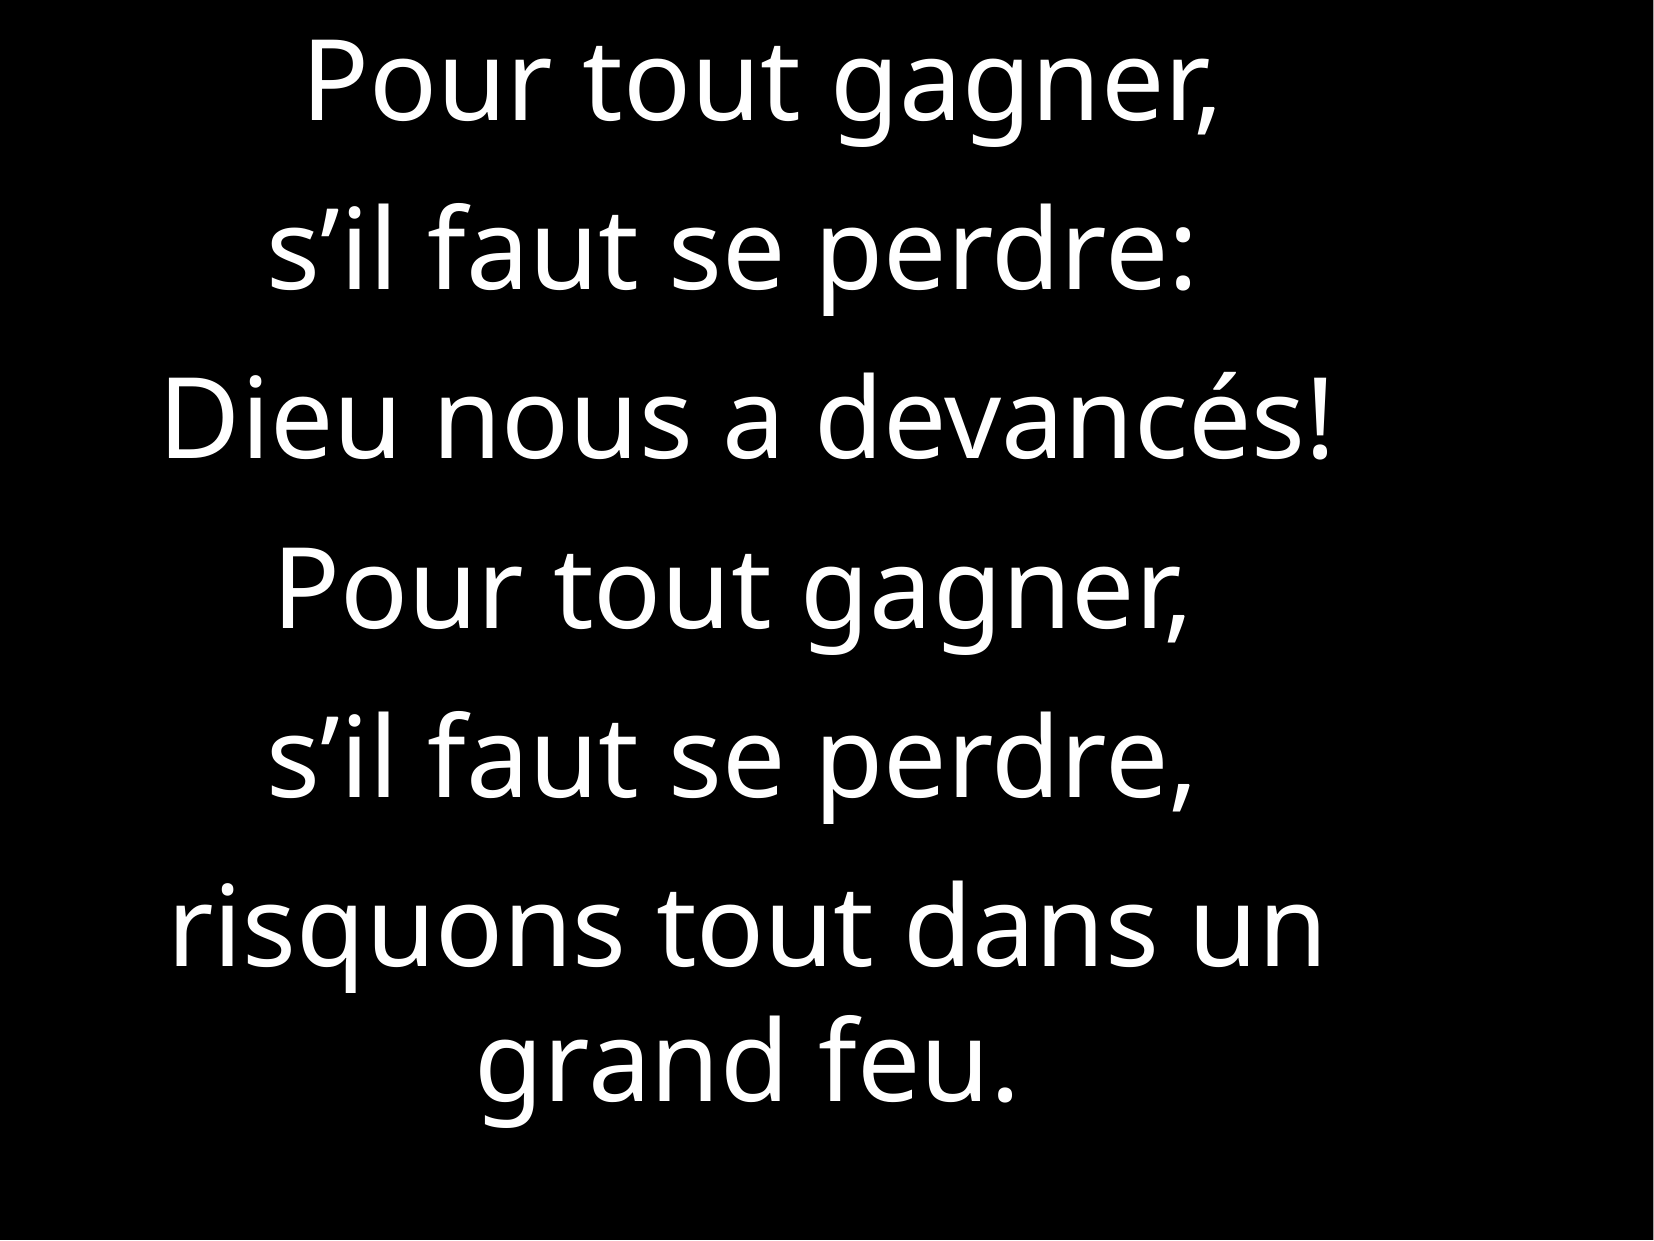

# Pour tout gagner,
s’il faut se perdre:
Dieu nous a devancés!
Pour tout gagner,
s’il faut se perdre,
risquons tout dans un grand feu.